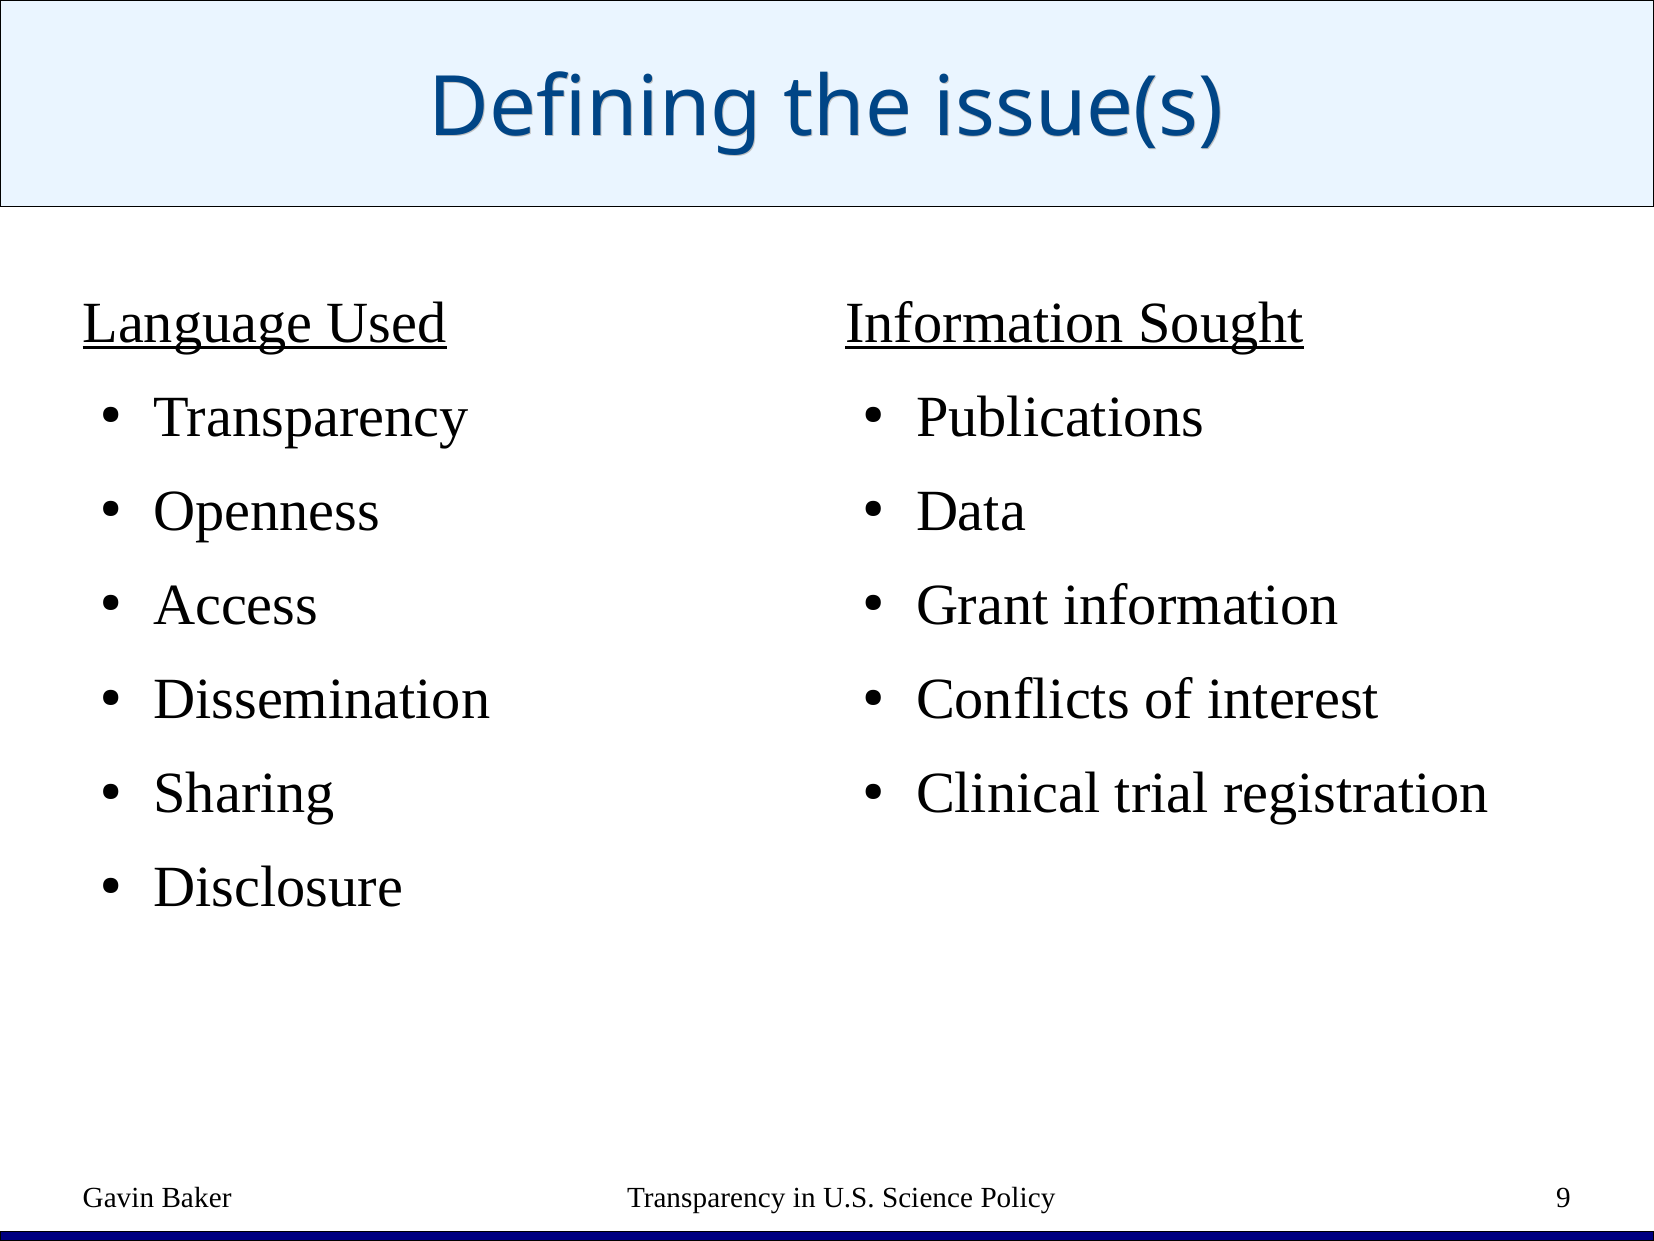

# Defining the issue(s)
Language Used
Transparency
Openness
Access
Dissemination
Sharing
Disclosure
Information Sought
Publications
Data
Grant information
Conflicts of interest
Clinical trial registration
9